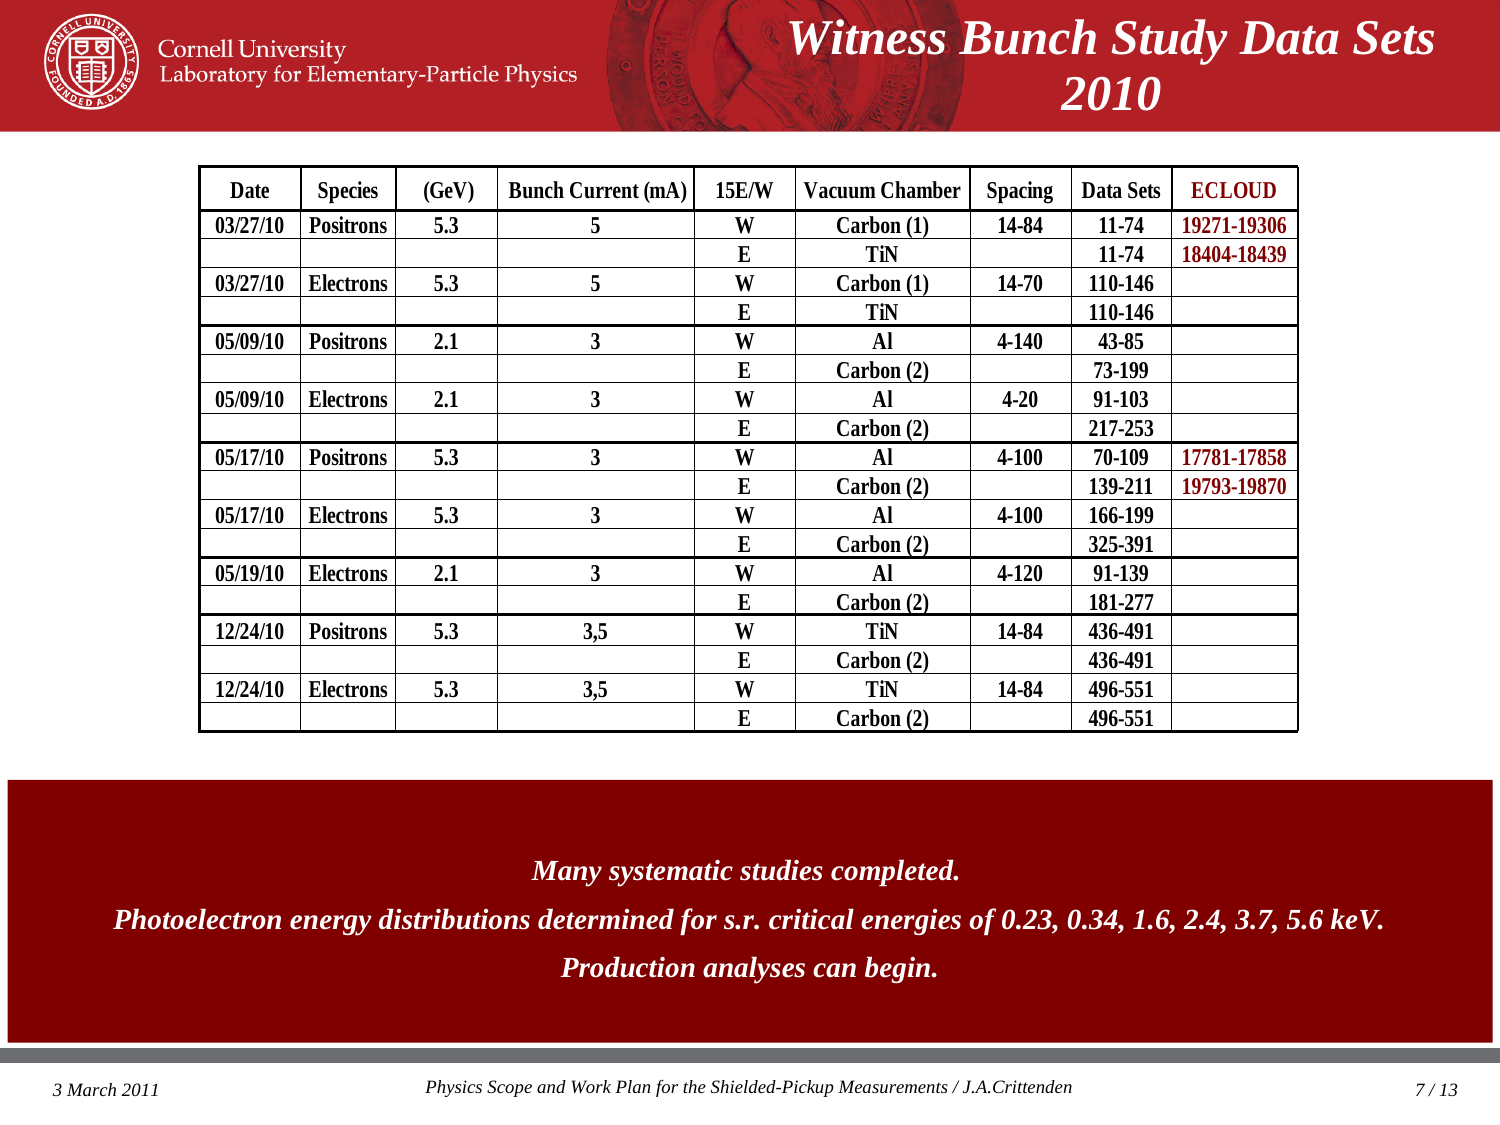

# Witness Bunch Study Data Sets 2010
Many systematic studies completed.
Photoelectron energy distributions determined for s.r. critical energies of 0.23, 0.34, 1.6, 2.4, 3.7, 5.6 keV.
Production analyses can begin.